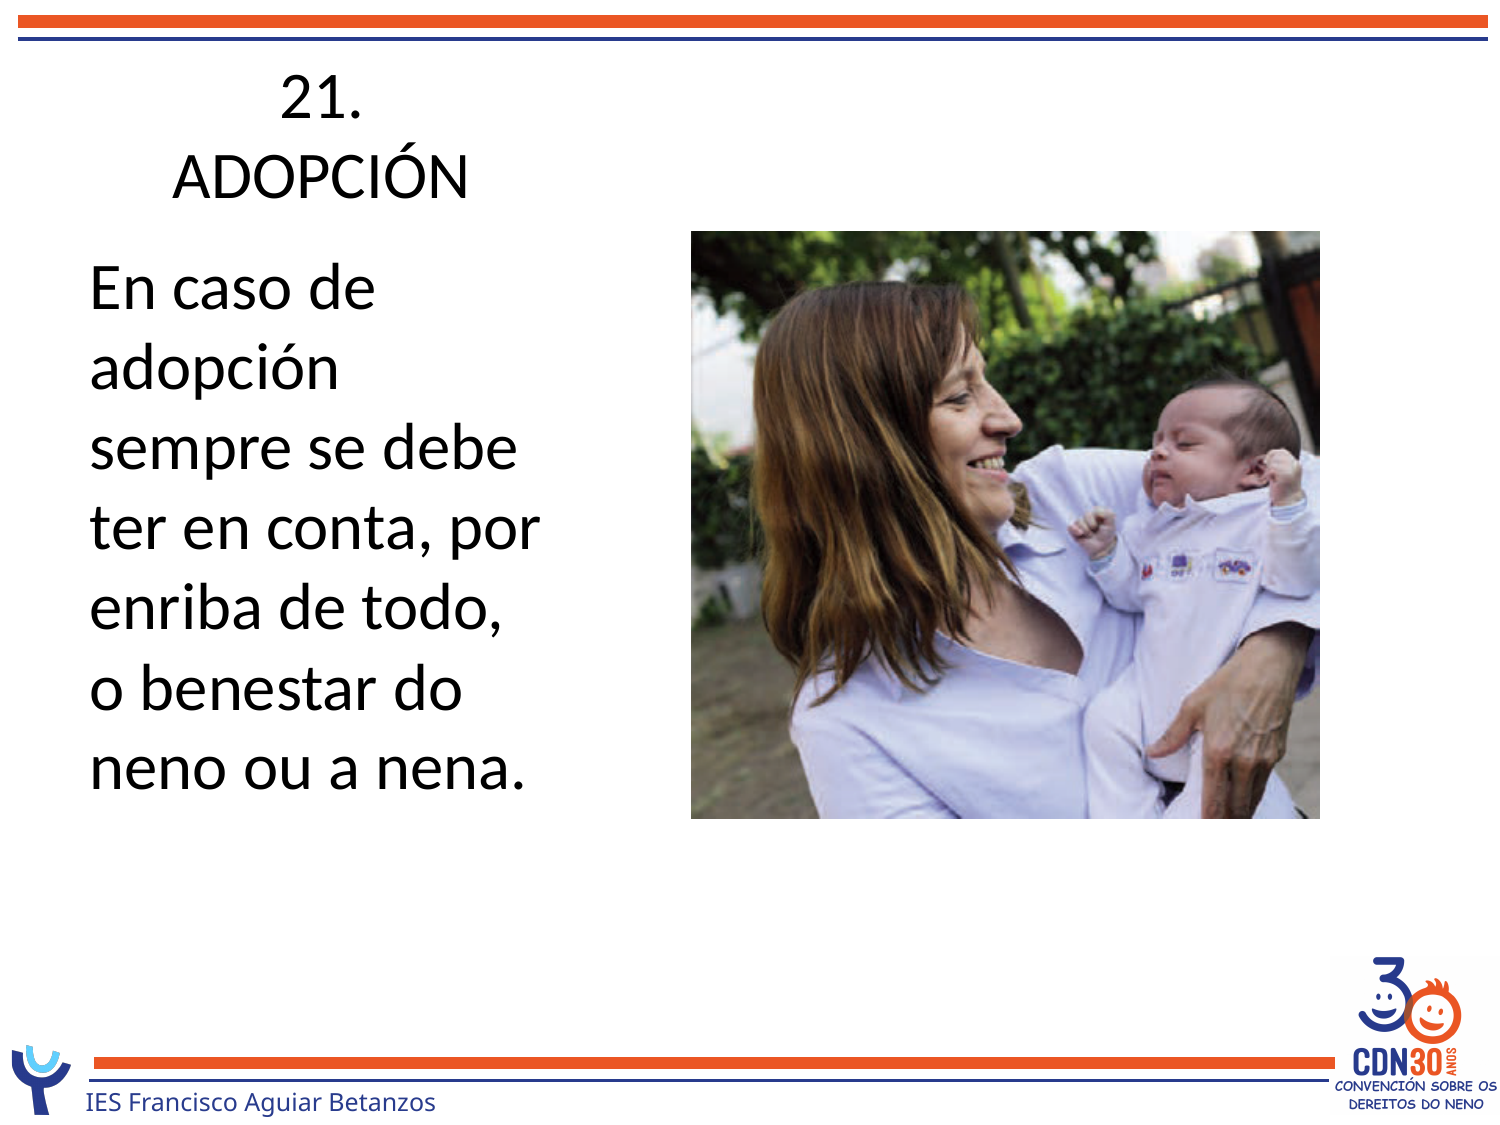

# 21. ADOPCIÓN
En caso de adopción sempre se debe ter en conta, por enriba de todo, o benestar do neno ou a nena.